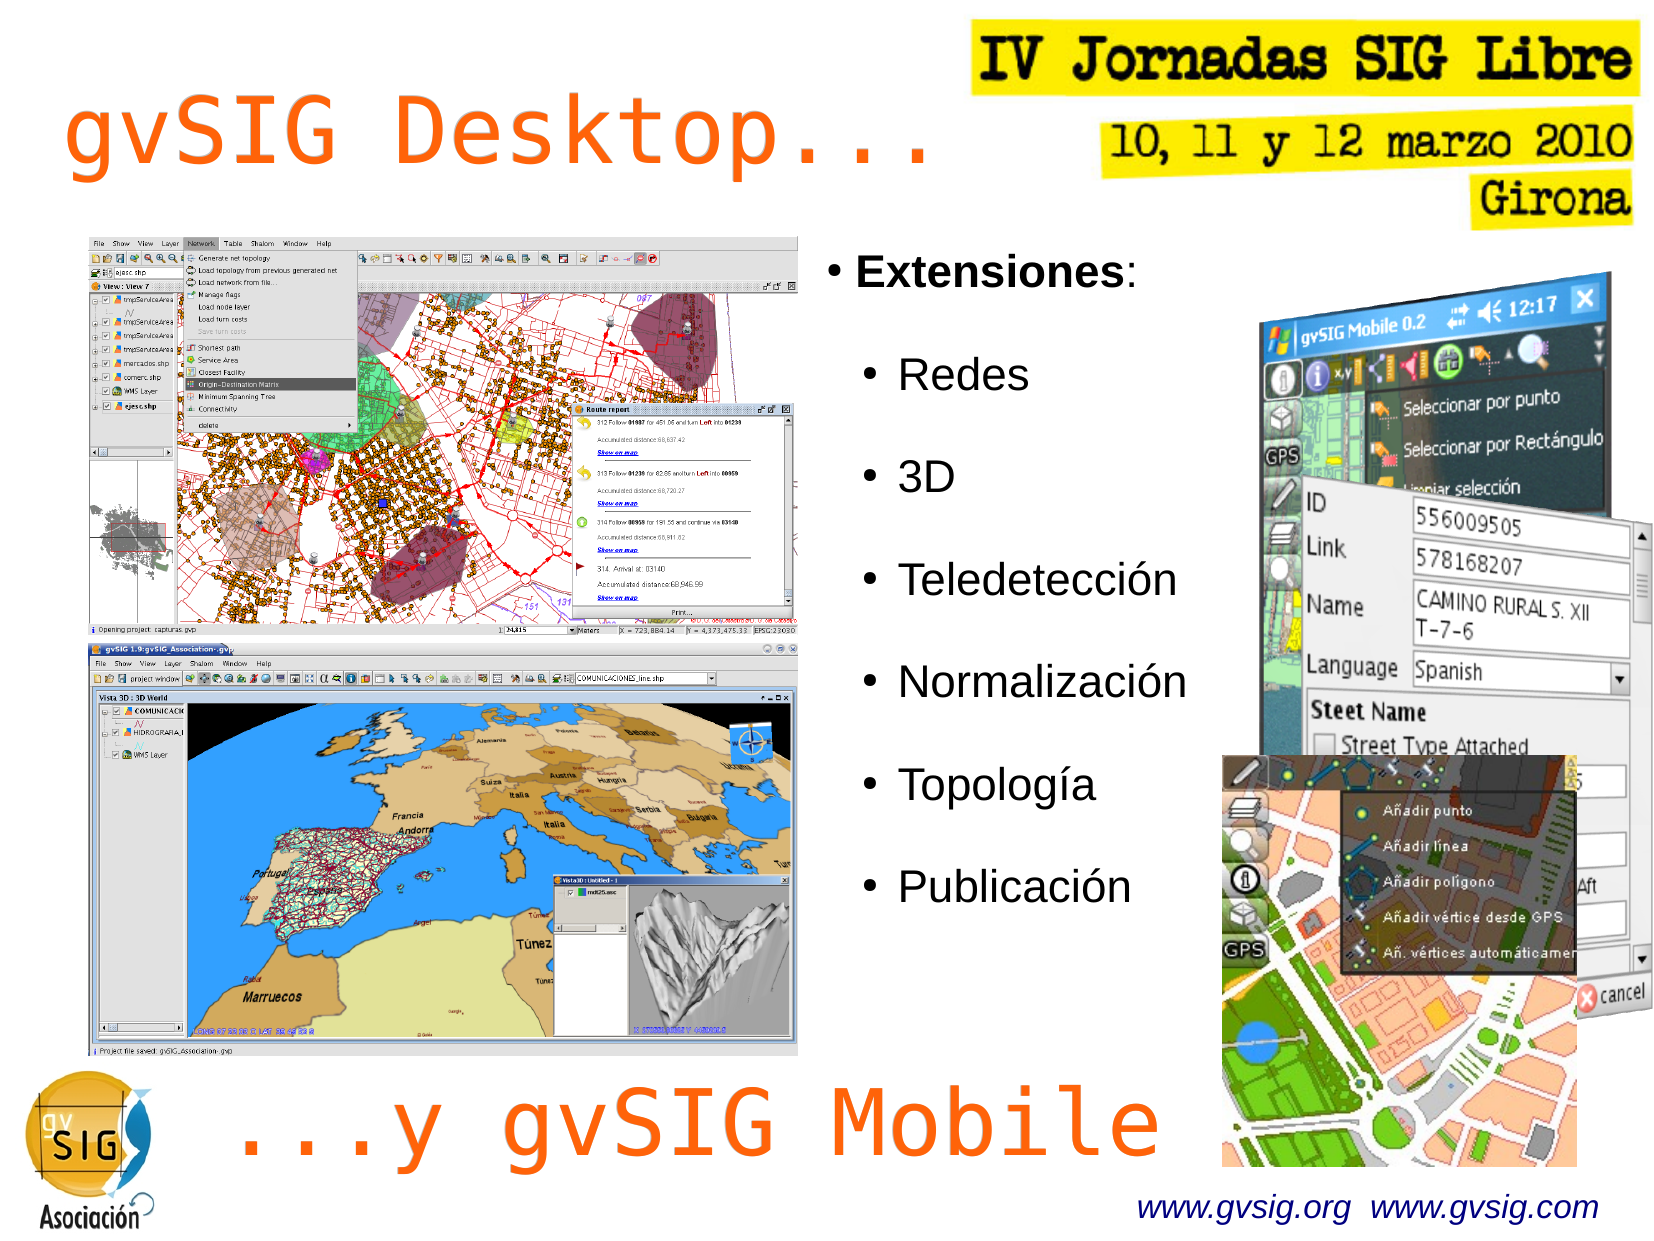

gvSIG Desktop...
 Extensiones:
Redes
3D
Teledetección
Normalización
Topología
Publicación
...y gvSIG Mobile